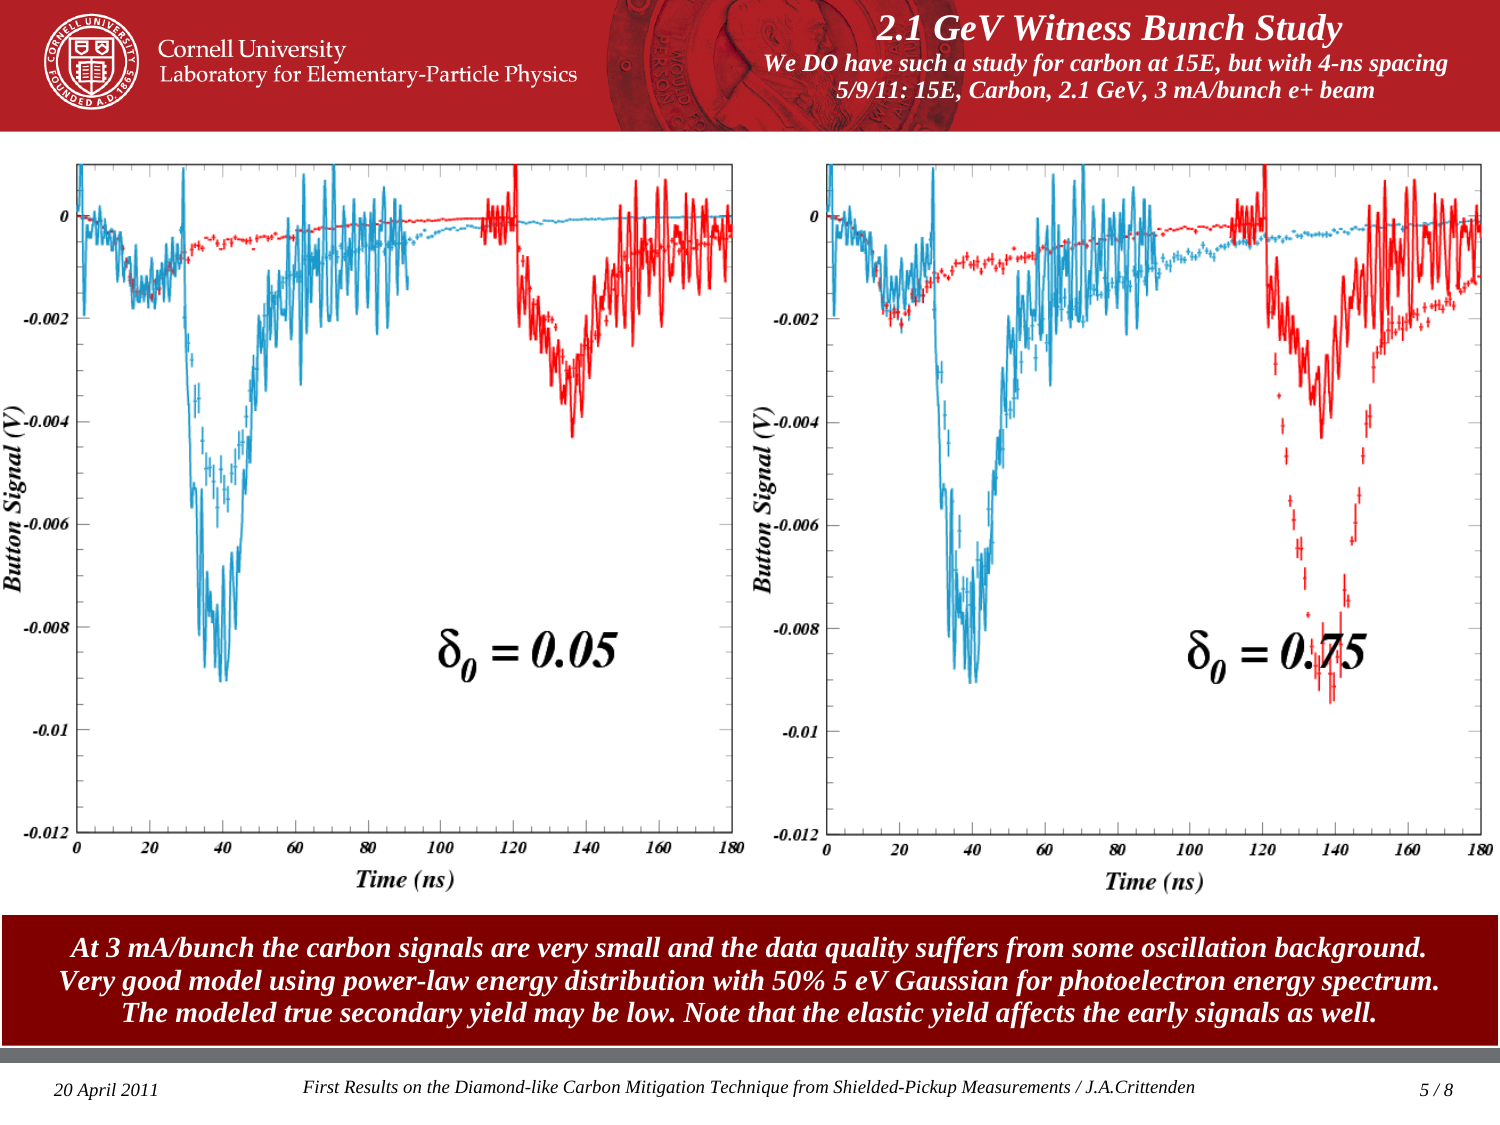

2.1 GeV Witness Bunch Study
We DO have such a study for carbon at 15E, but with 4-ns spacing
5/9/11: 15E, Carbon, 2.1 GeV, 3 mA/bunch e+ beam
At 3 mA/bunch the carbon signals are very small and the data quality suffers from some oscillation background.
Very good model using power-law energy distribution with 50% 5 eV Gaussian for photoelectron energy spectrum.
The modeled true secondary yield may be low. Note that the elastic yield affects the early signals as well.